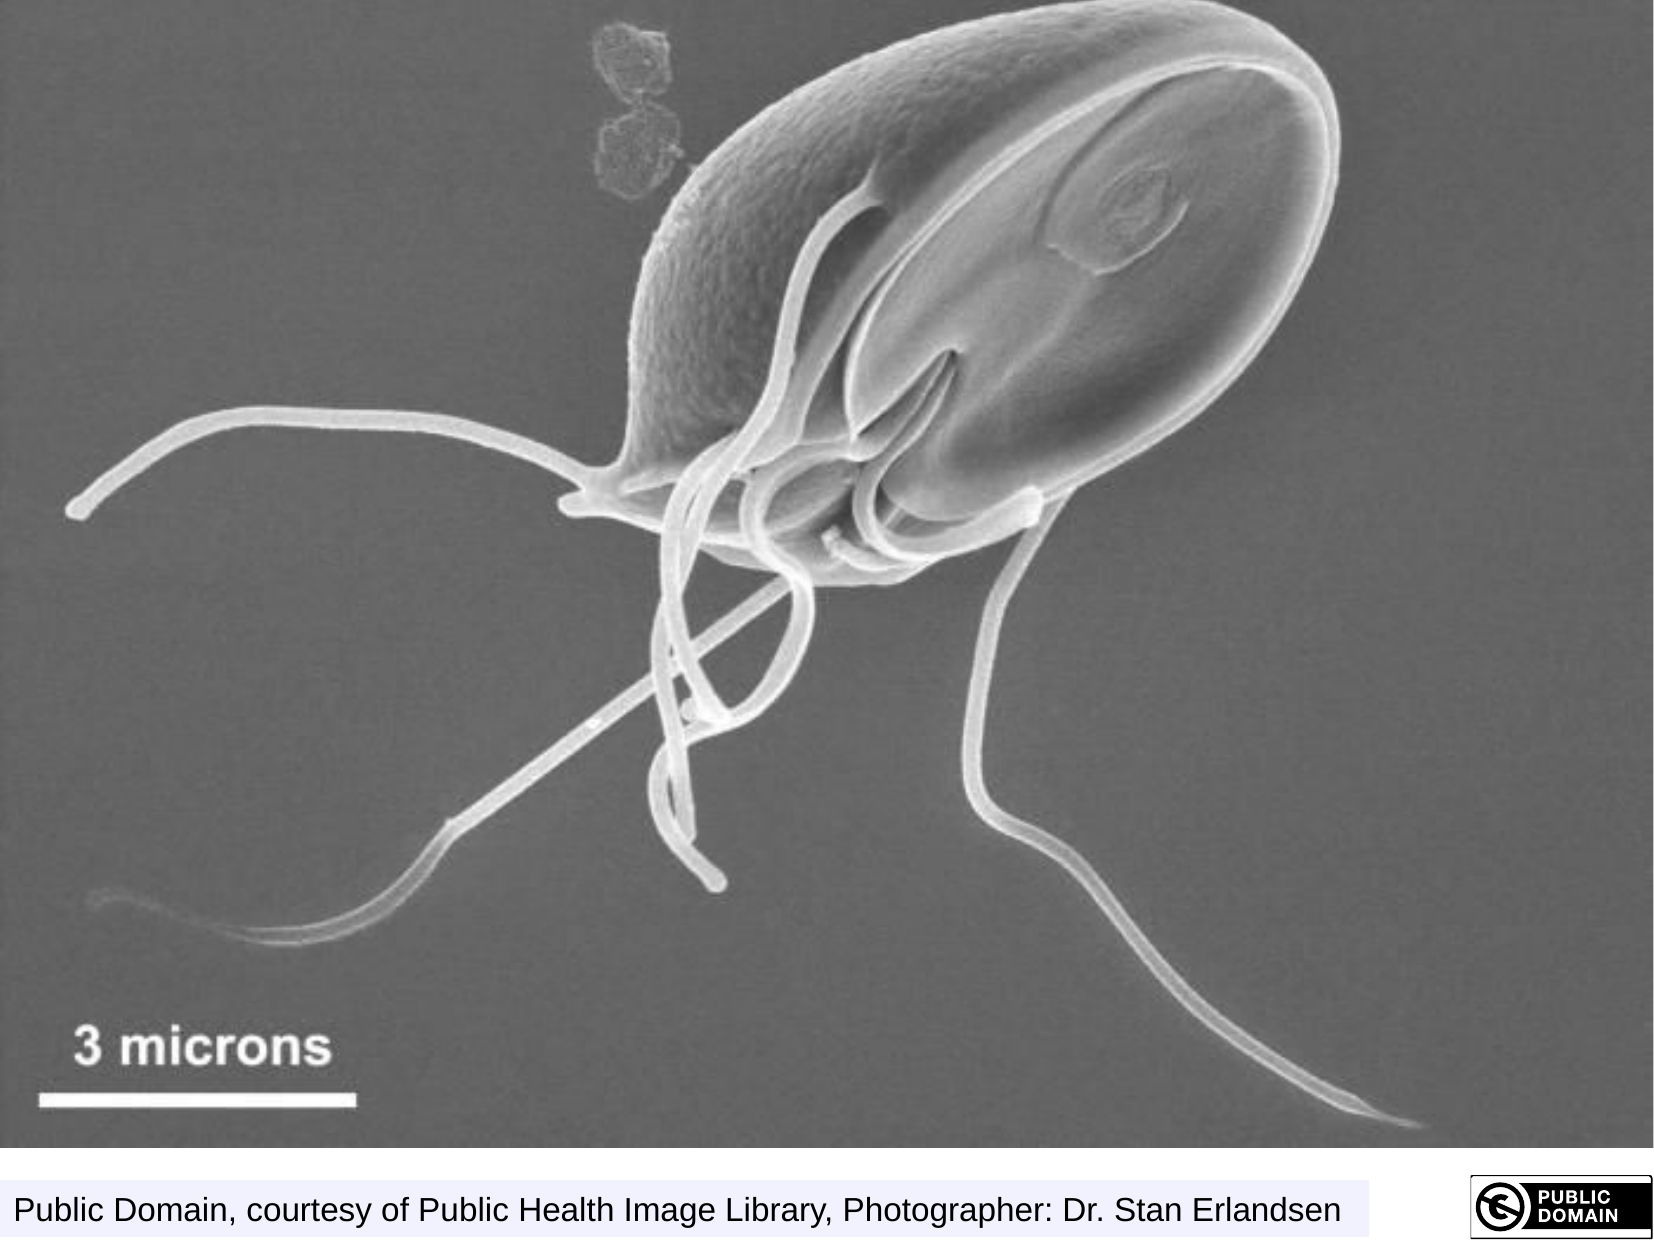

Public Domain, courtesy of Public Health Image Library, Photographer: Dr. Stan Erlandsen